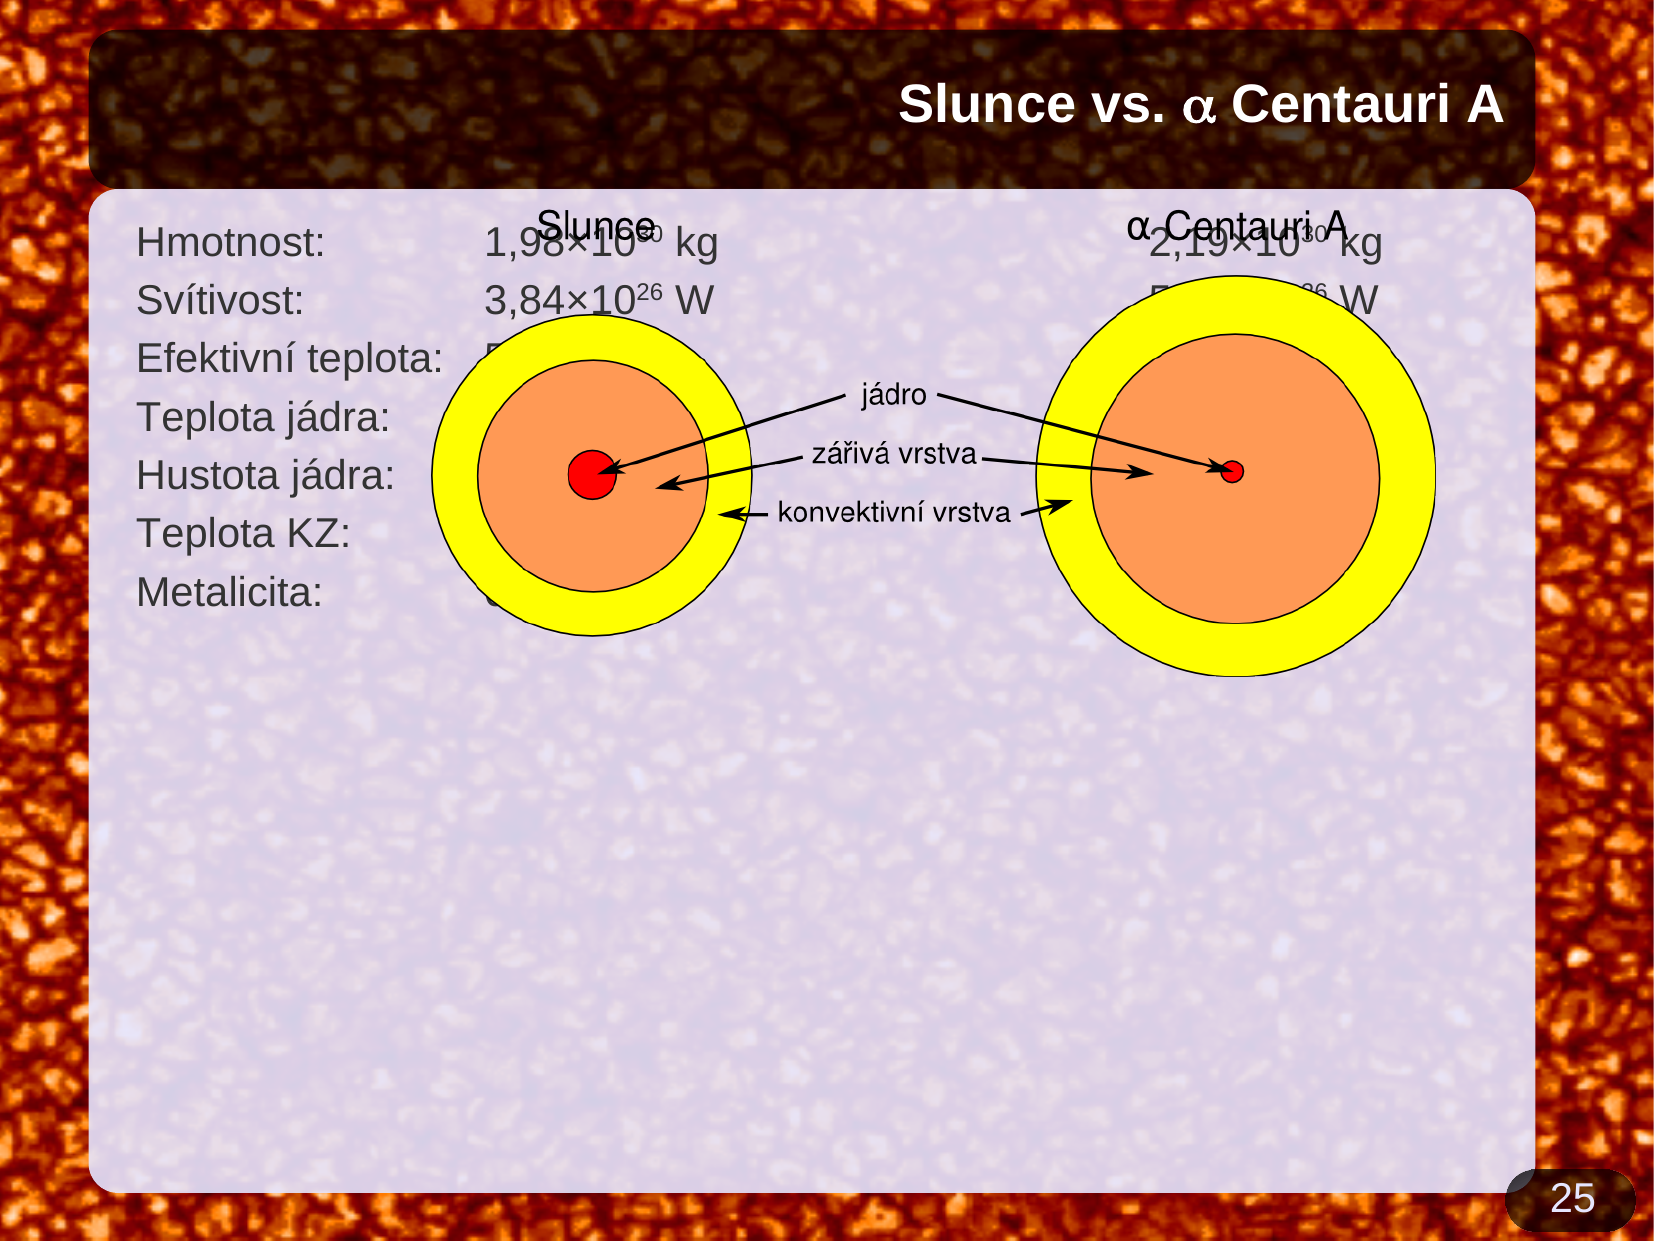

# Slunce vs. a Centauri A
Hmotnost:			1,98×1030 kg						2,19×1030 kg
Svítivost:			3,84×1026 W						5,83×1026 W
Efektivní teplota:	5770 K								5790 K
Teplota jádra: 		15,7 MK							19 MK
Hustota jádra:		152,7 g/cm3							177,1 g/cm3
Teplota KZ:		2,18 MK							1,89 MK
Metalicita:			0,01694							0,0384